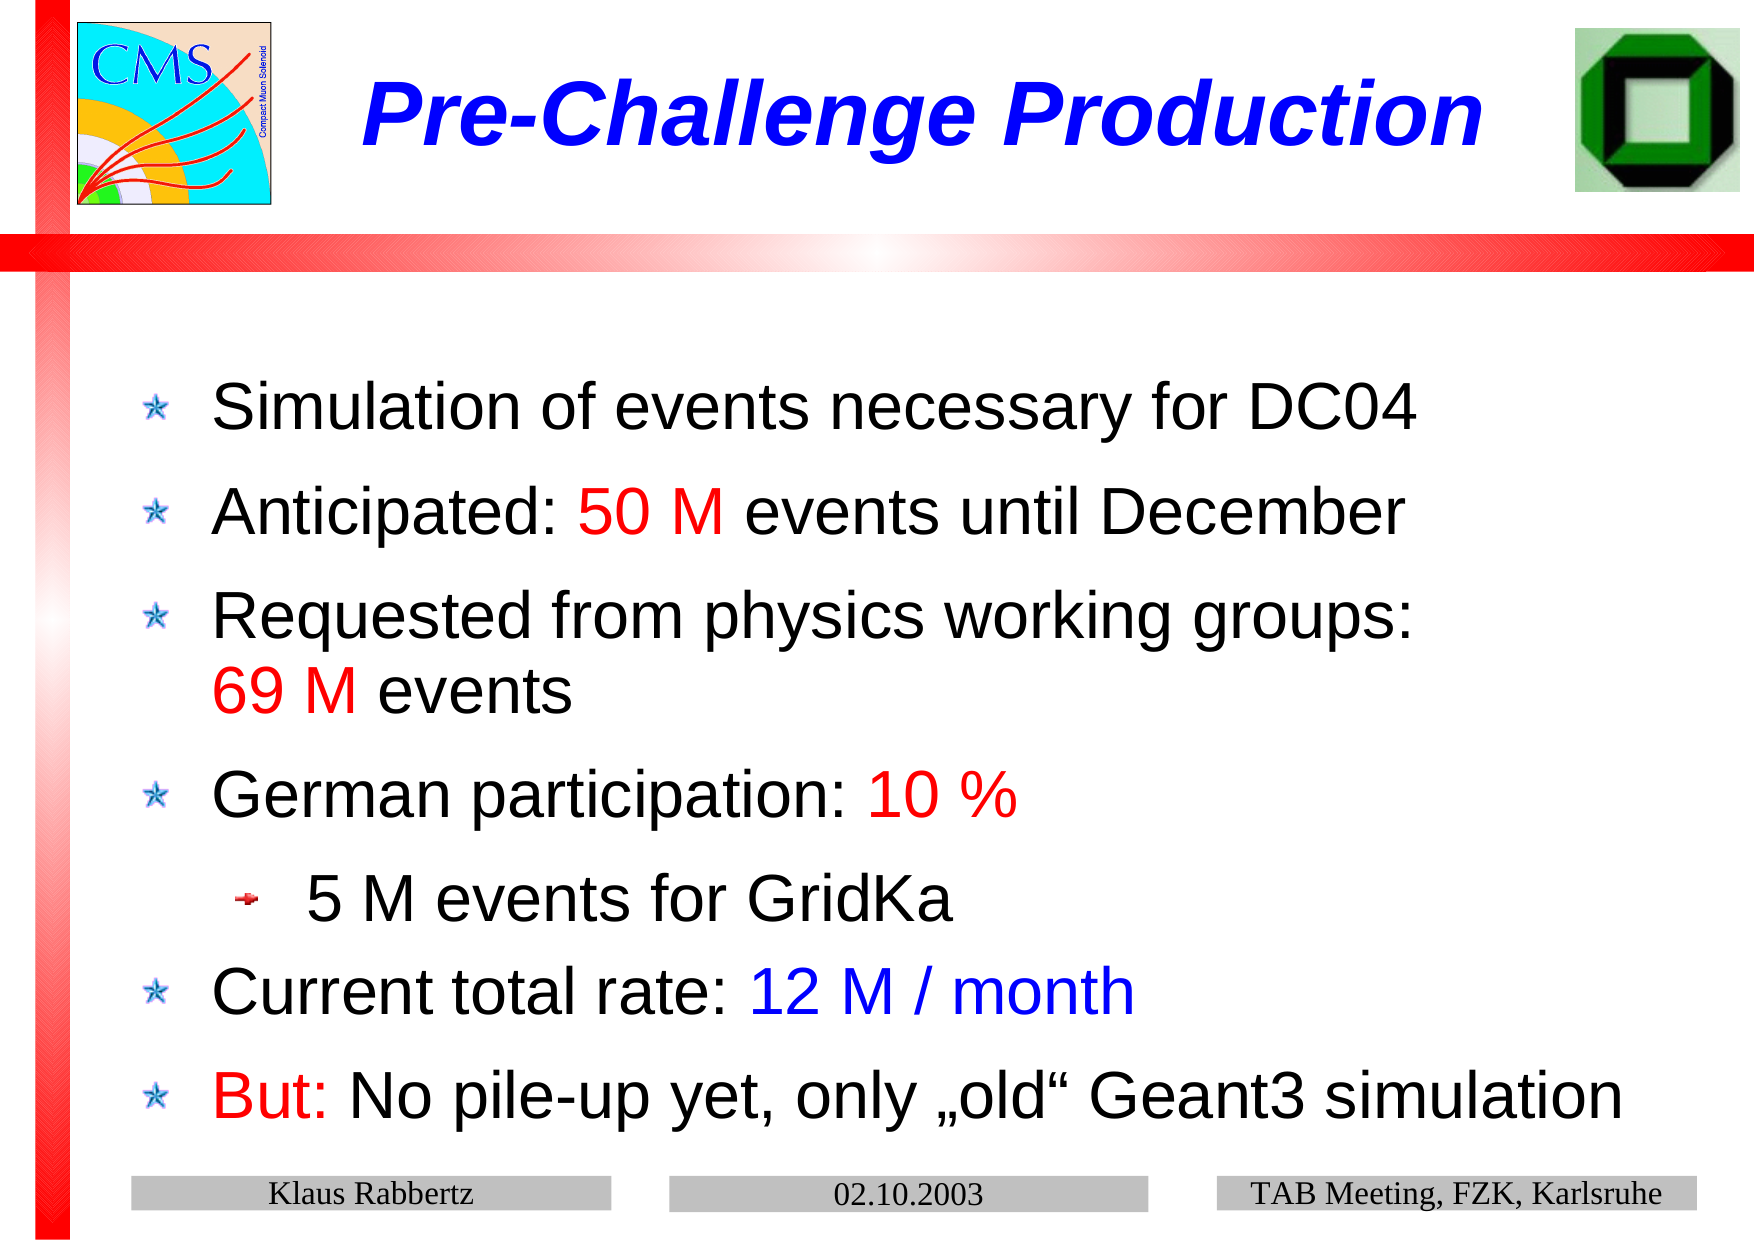

# Pre-Challenge Production
Simulation of events necessary for DC04
Anticipated: 50 M events until December
Requested from physics working groups: 69 M events
German participation: 10 %
5 M events for GridKa
Current total rate: 12 M / month
But: No pile-up yet, only „old“ Geant3 simulation